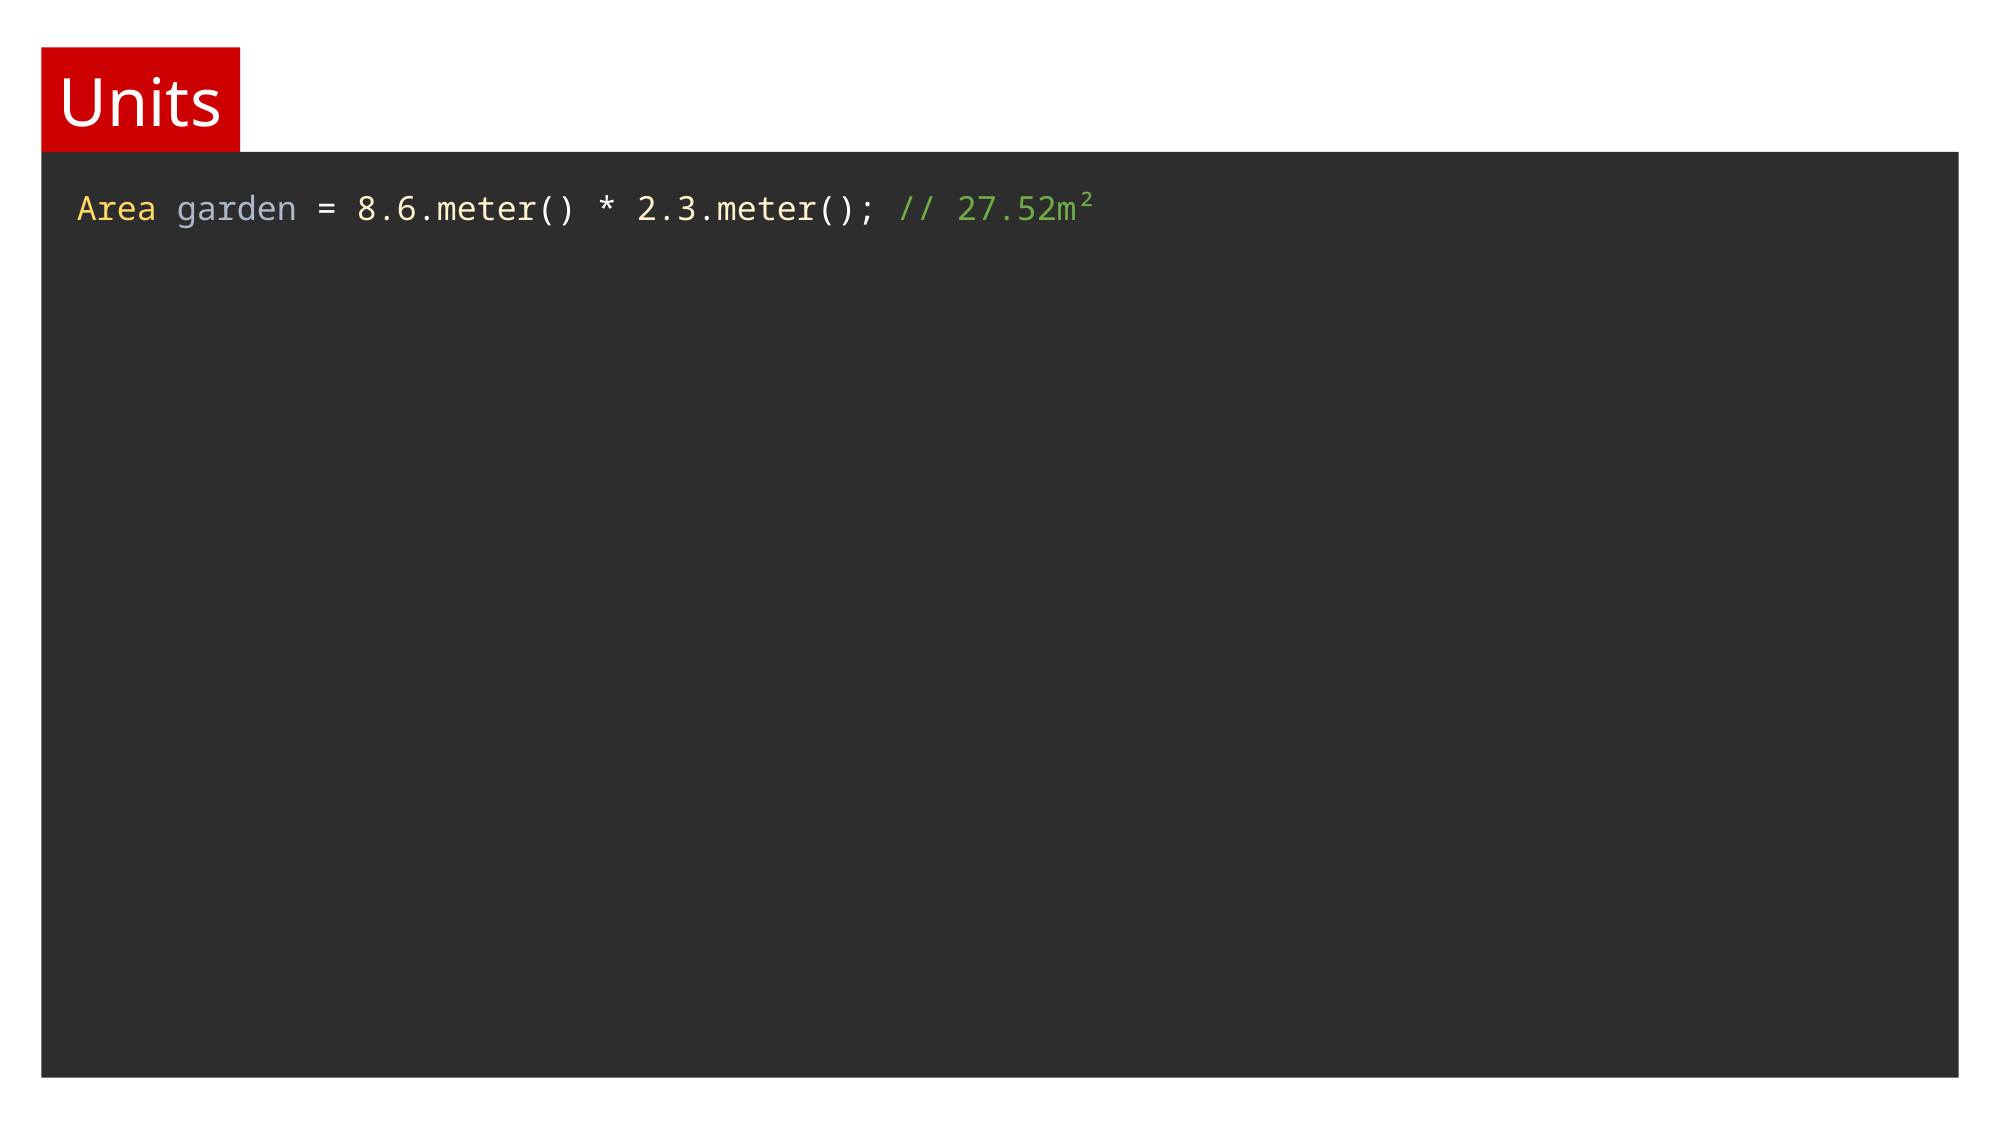

Units
Area garden = 8.6.meter() * 2.3.meter(); // 27.52m²